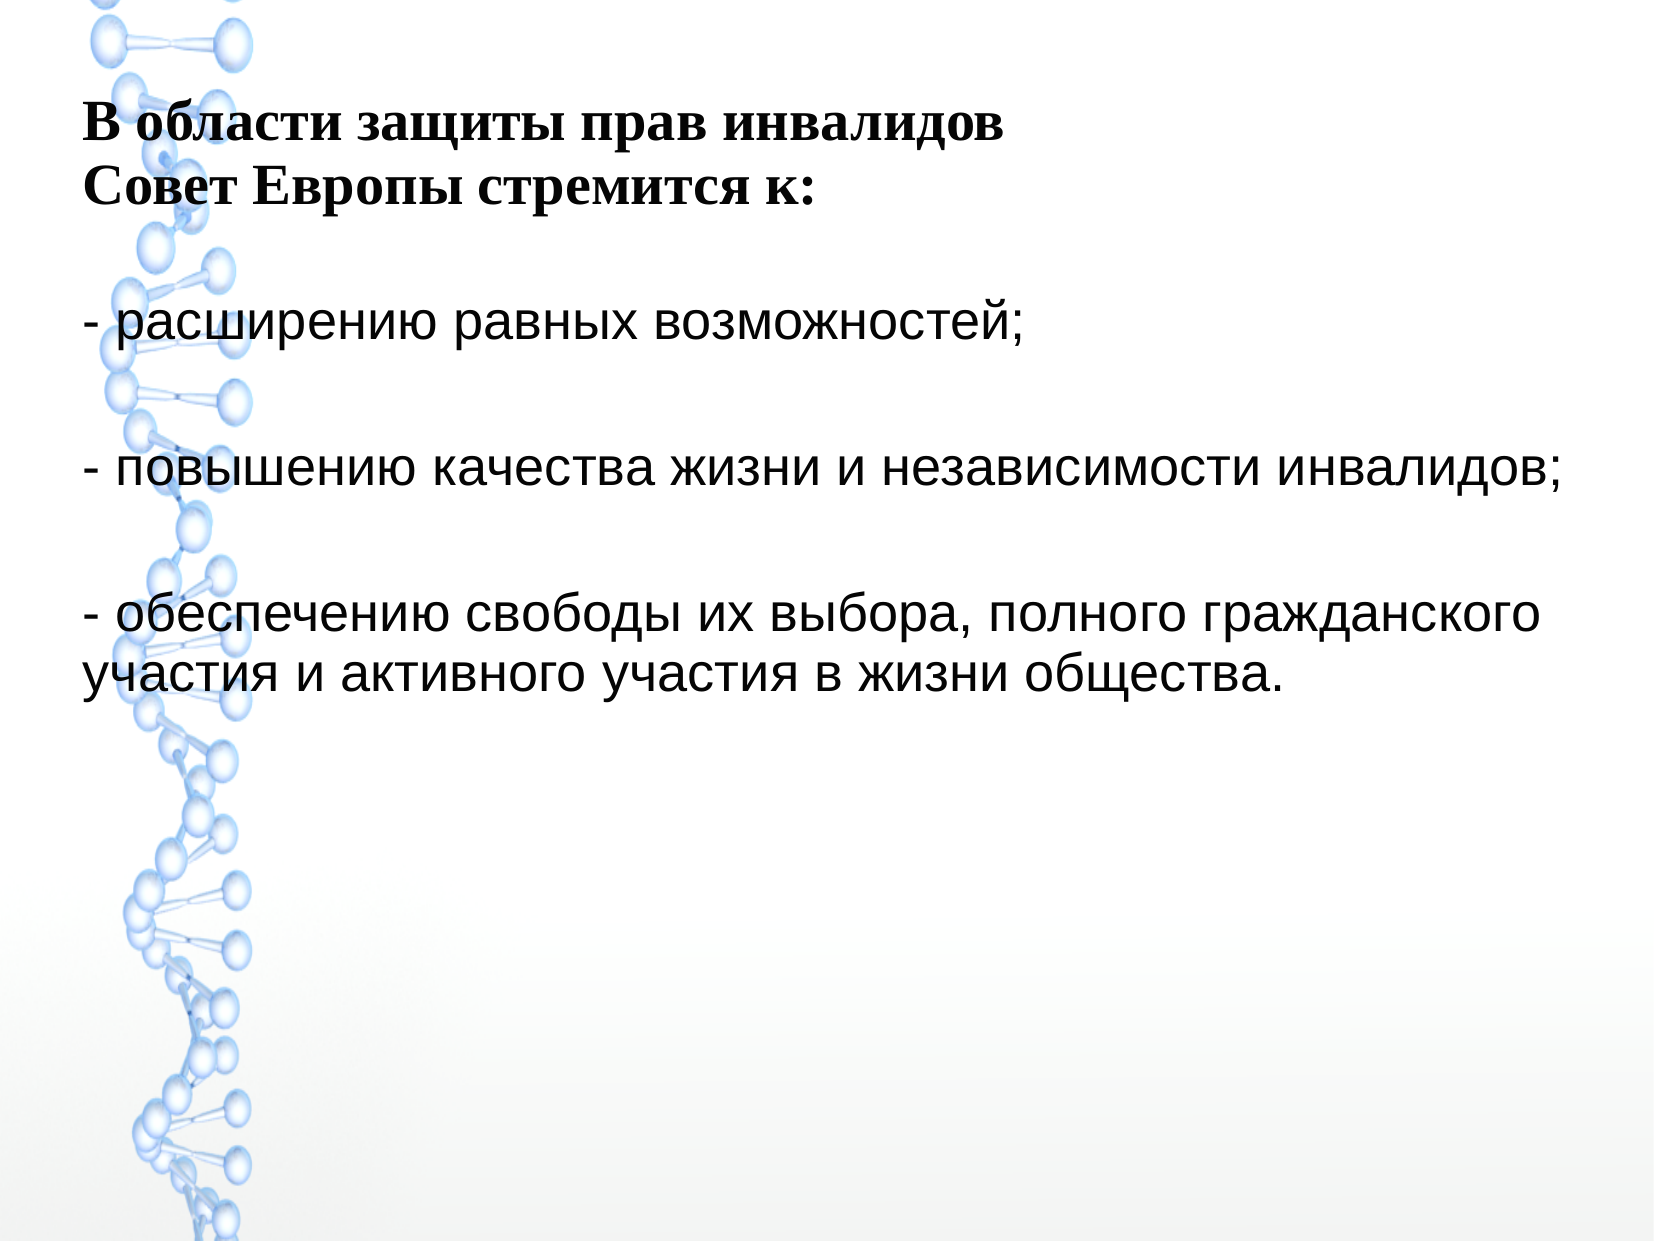

# В области защиты прав инвалидов Совет Европы стремится к:
- расширению равных возможностей;
- повышению качества жизни и независимости инвалидов;
- обеспечению свободы их выбора, полного гражданского участия и активного участия в жизни общества.